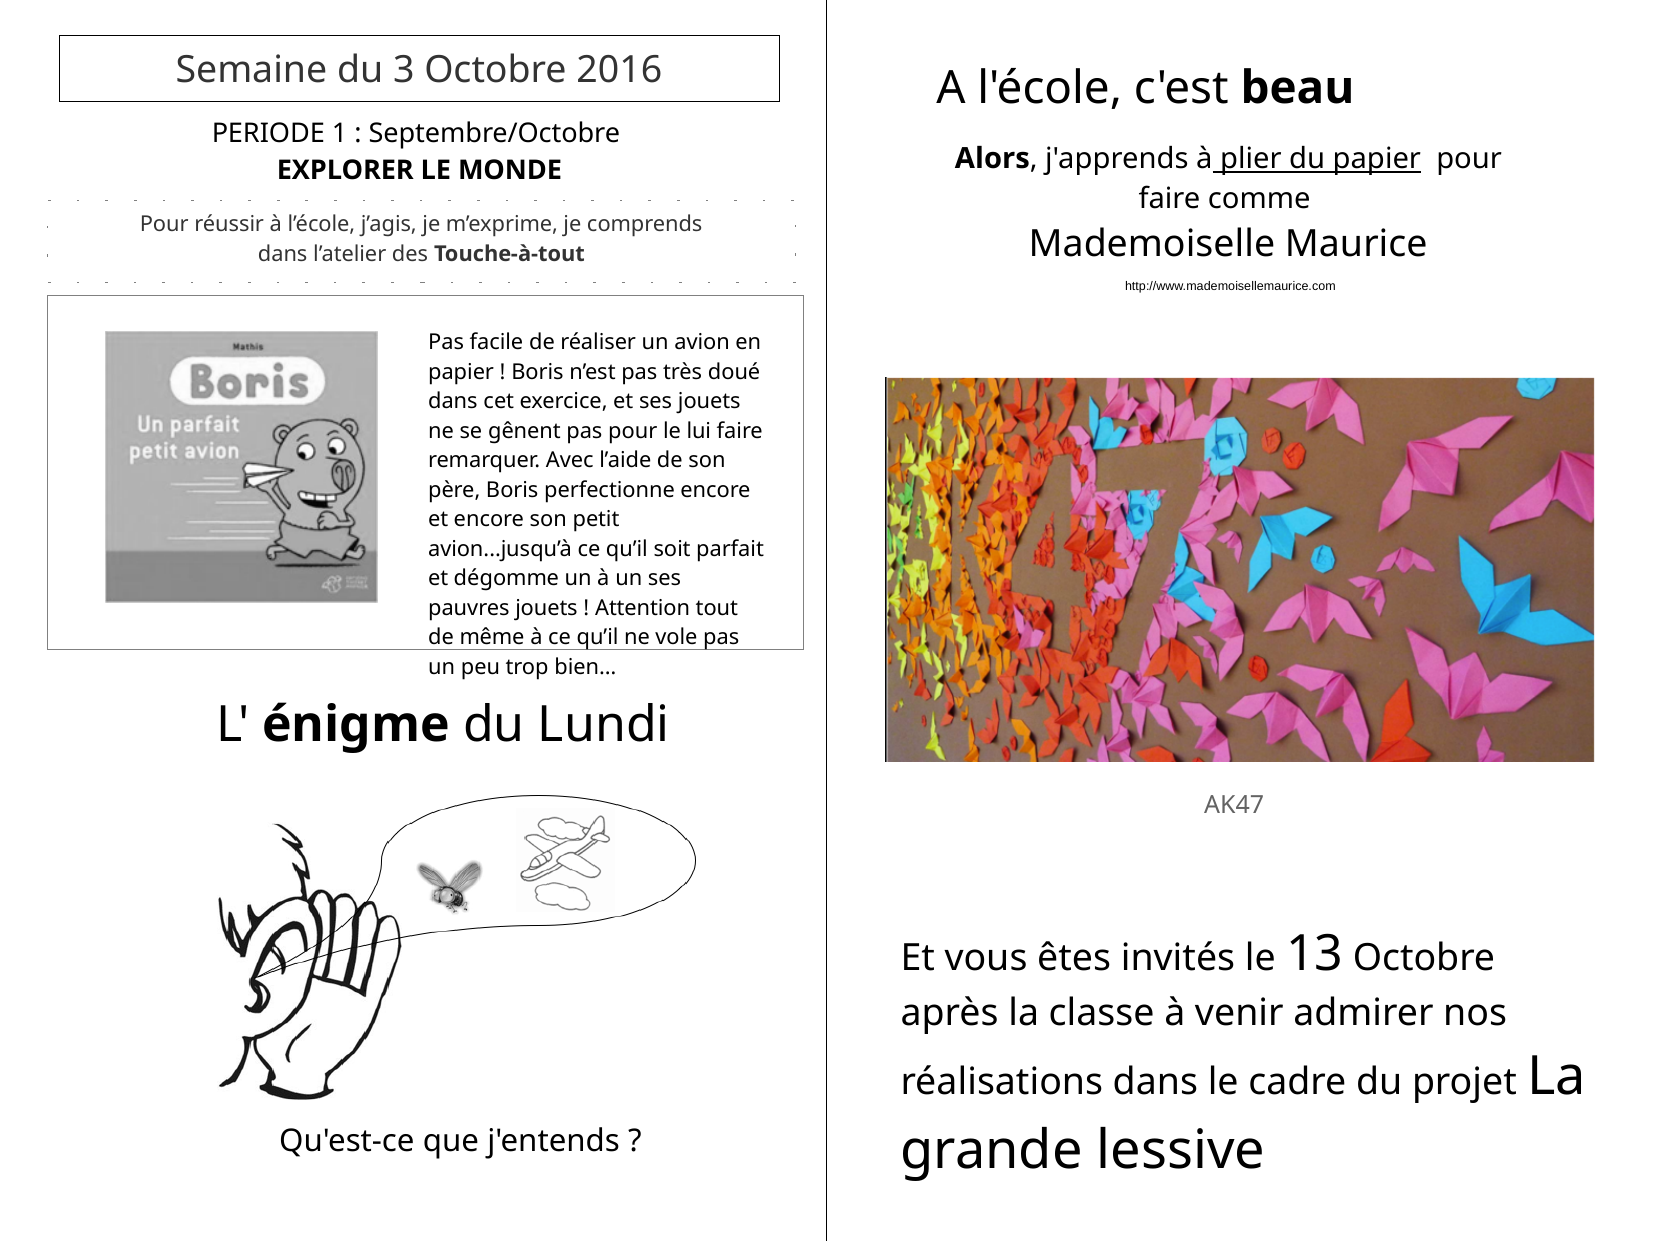

Semaine du 3 Octobre 2016
 A l'école, c'est beau
PERIODE 1 : Septembre/Octobre
EXPLORER LE MONDE
Alors, j'apprends à plier du papier pour faire comme
Mademoiselle Maurice
Pour réussir à l’école, j’agis, je m’exprime, je comprends
dans l’atelier des Touche-à-tout
http://www.mademoisellemaurice.com
Pas facile de réaliser un avion en papier ! Boris n’est pas très doué dans cet exercice, et ses jouets ne se gênent pas pour le lui faire remarquer. Avec l’aide de son père, Boris perfectionne encore et encore son petit avion...jusqu’à ce qu’il soit parfait et dégomme un à un ses pauvres jouets ! Attention tout de même à ce qu’il ne vole pas un peu trop bien…
L' énigme du Lundi
AK47
Et vous êtes invités le 13 Octobre après la classe à venir admirer nos réalisations dans le cadre du projet La grande lessive
Qu'est-ce que j'entends ?